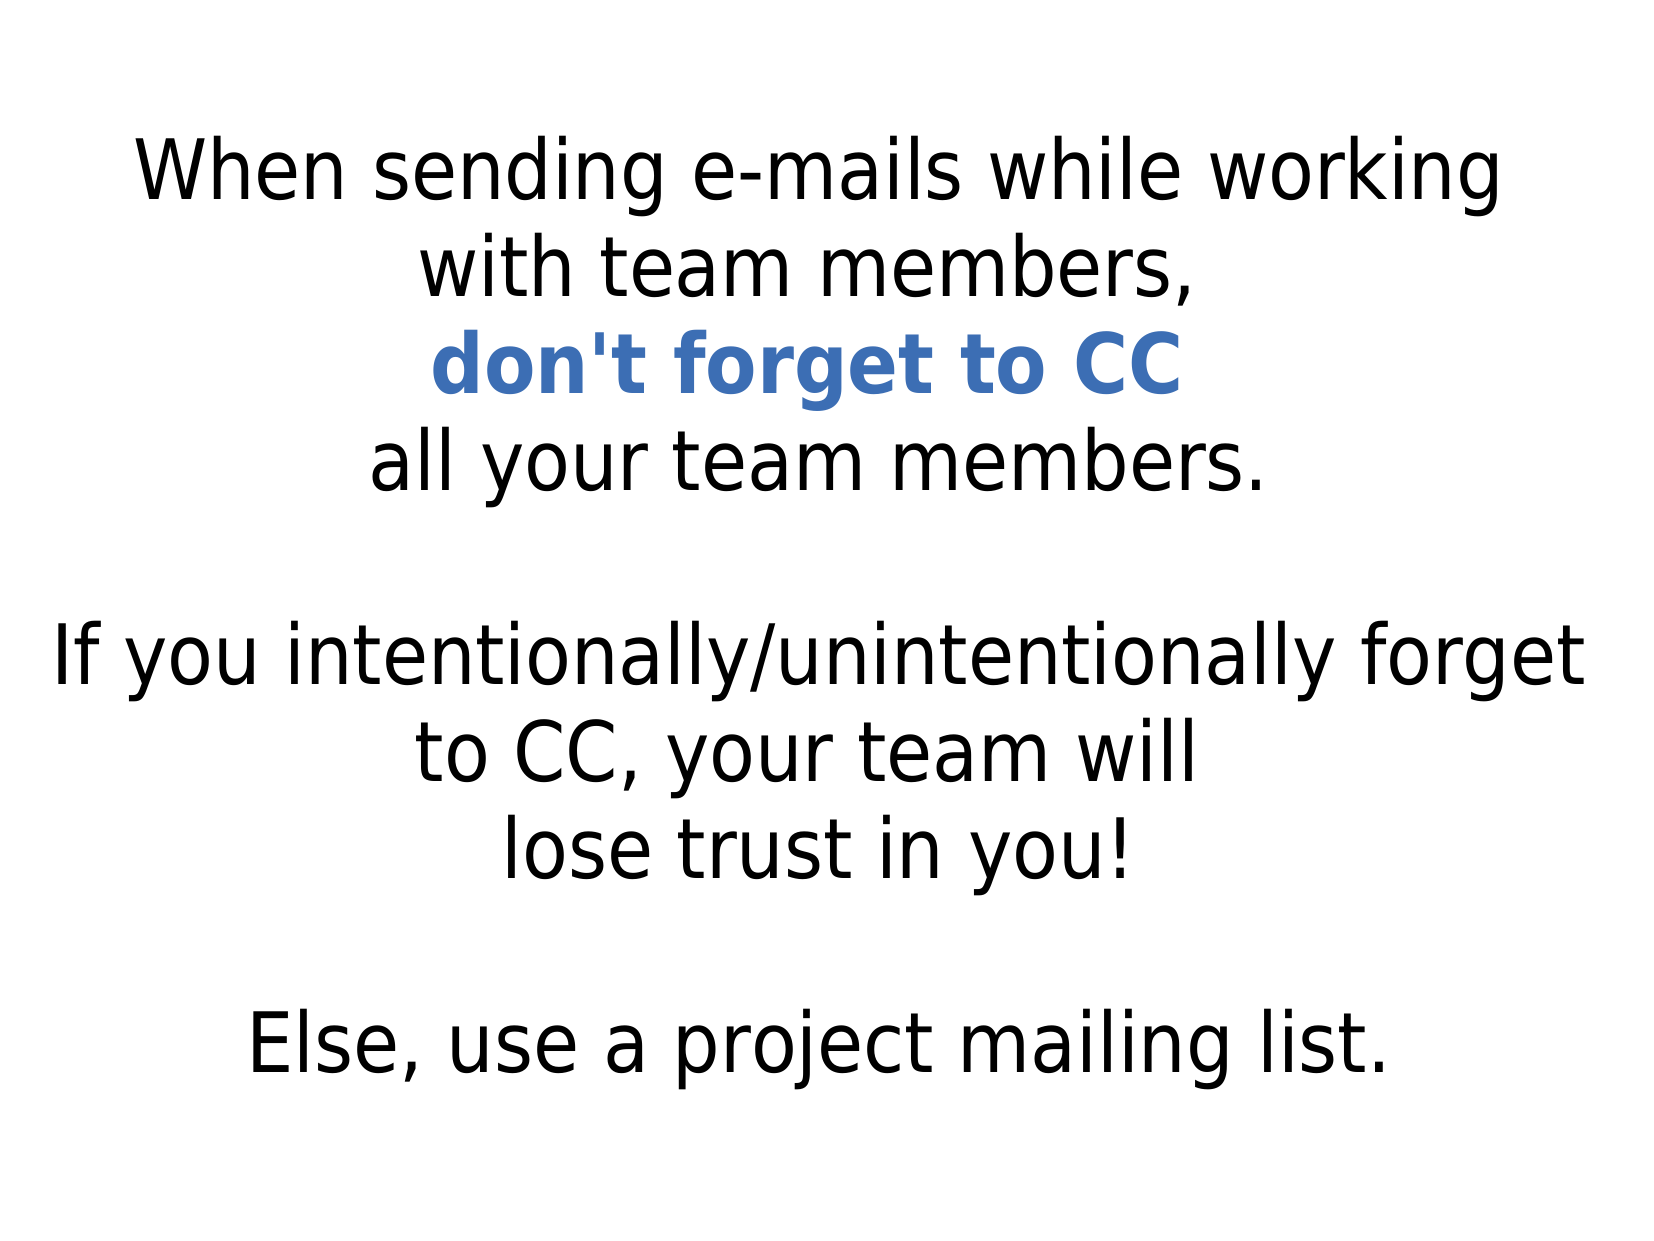

When sending e-mails while working with team members,
don't forget to CC
all your team members.
If you intentionally/unintentionally forget to CC, your team will
lose trust in you!
Else, use a project mailing list.